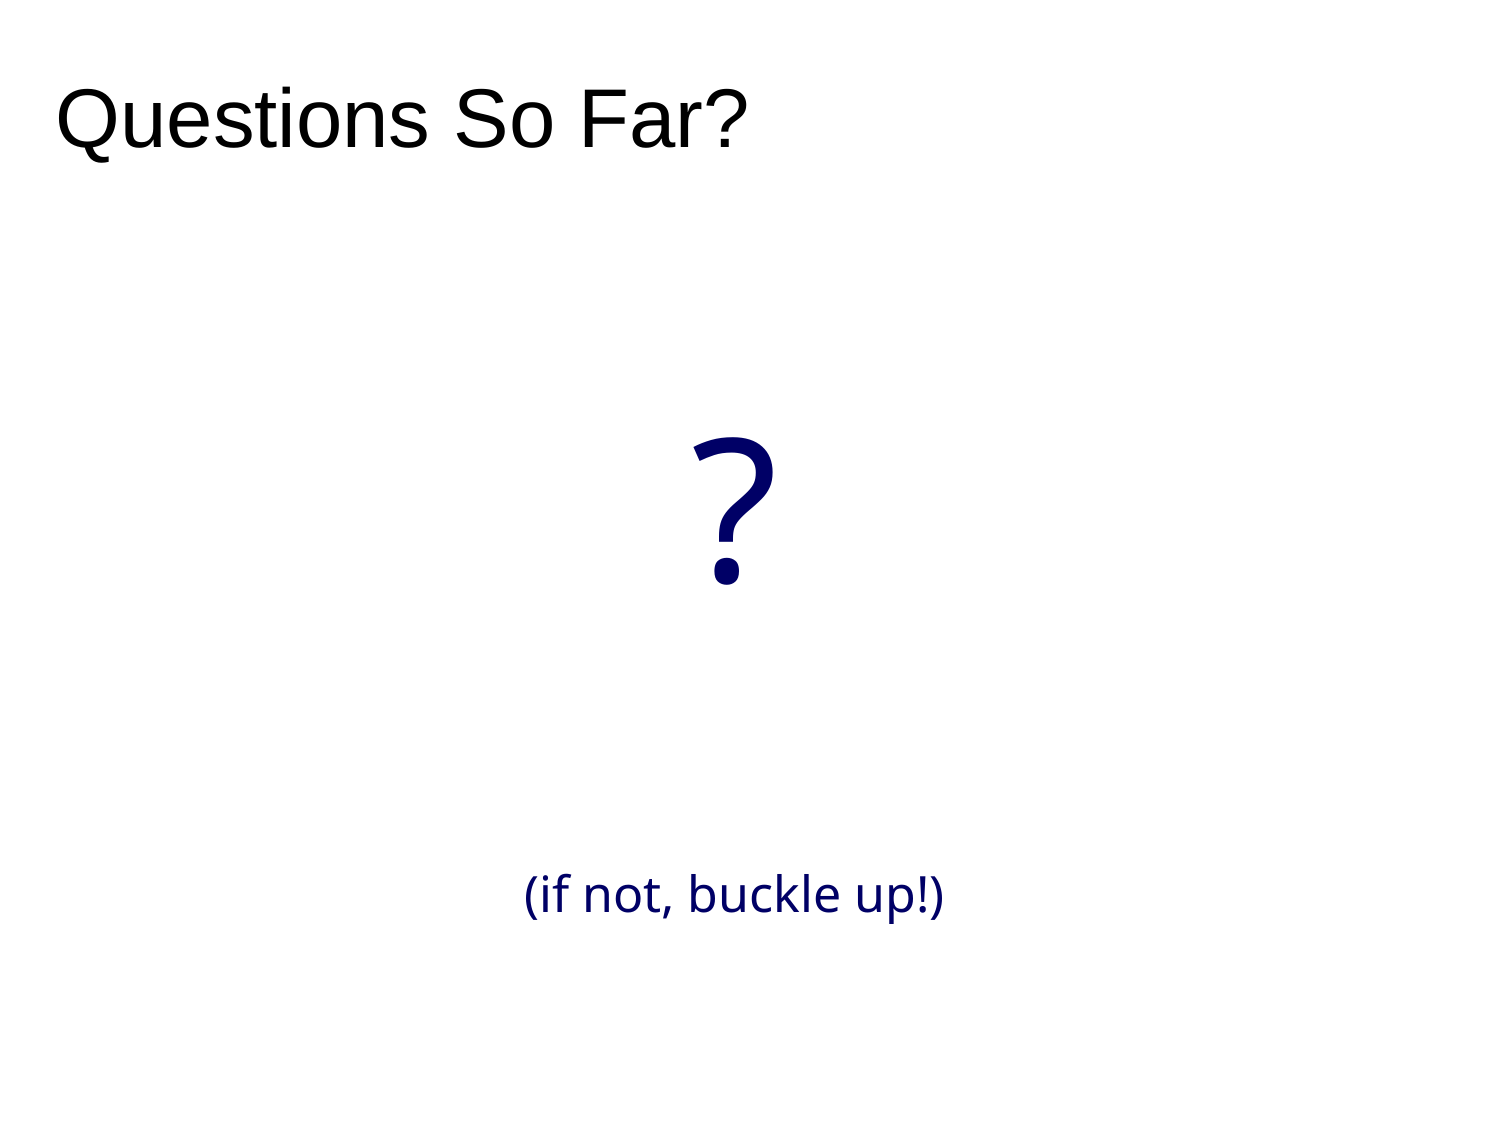

# Questions So Far?
?
(if not, buckle up!)